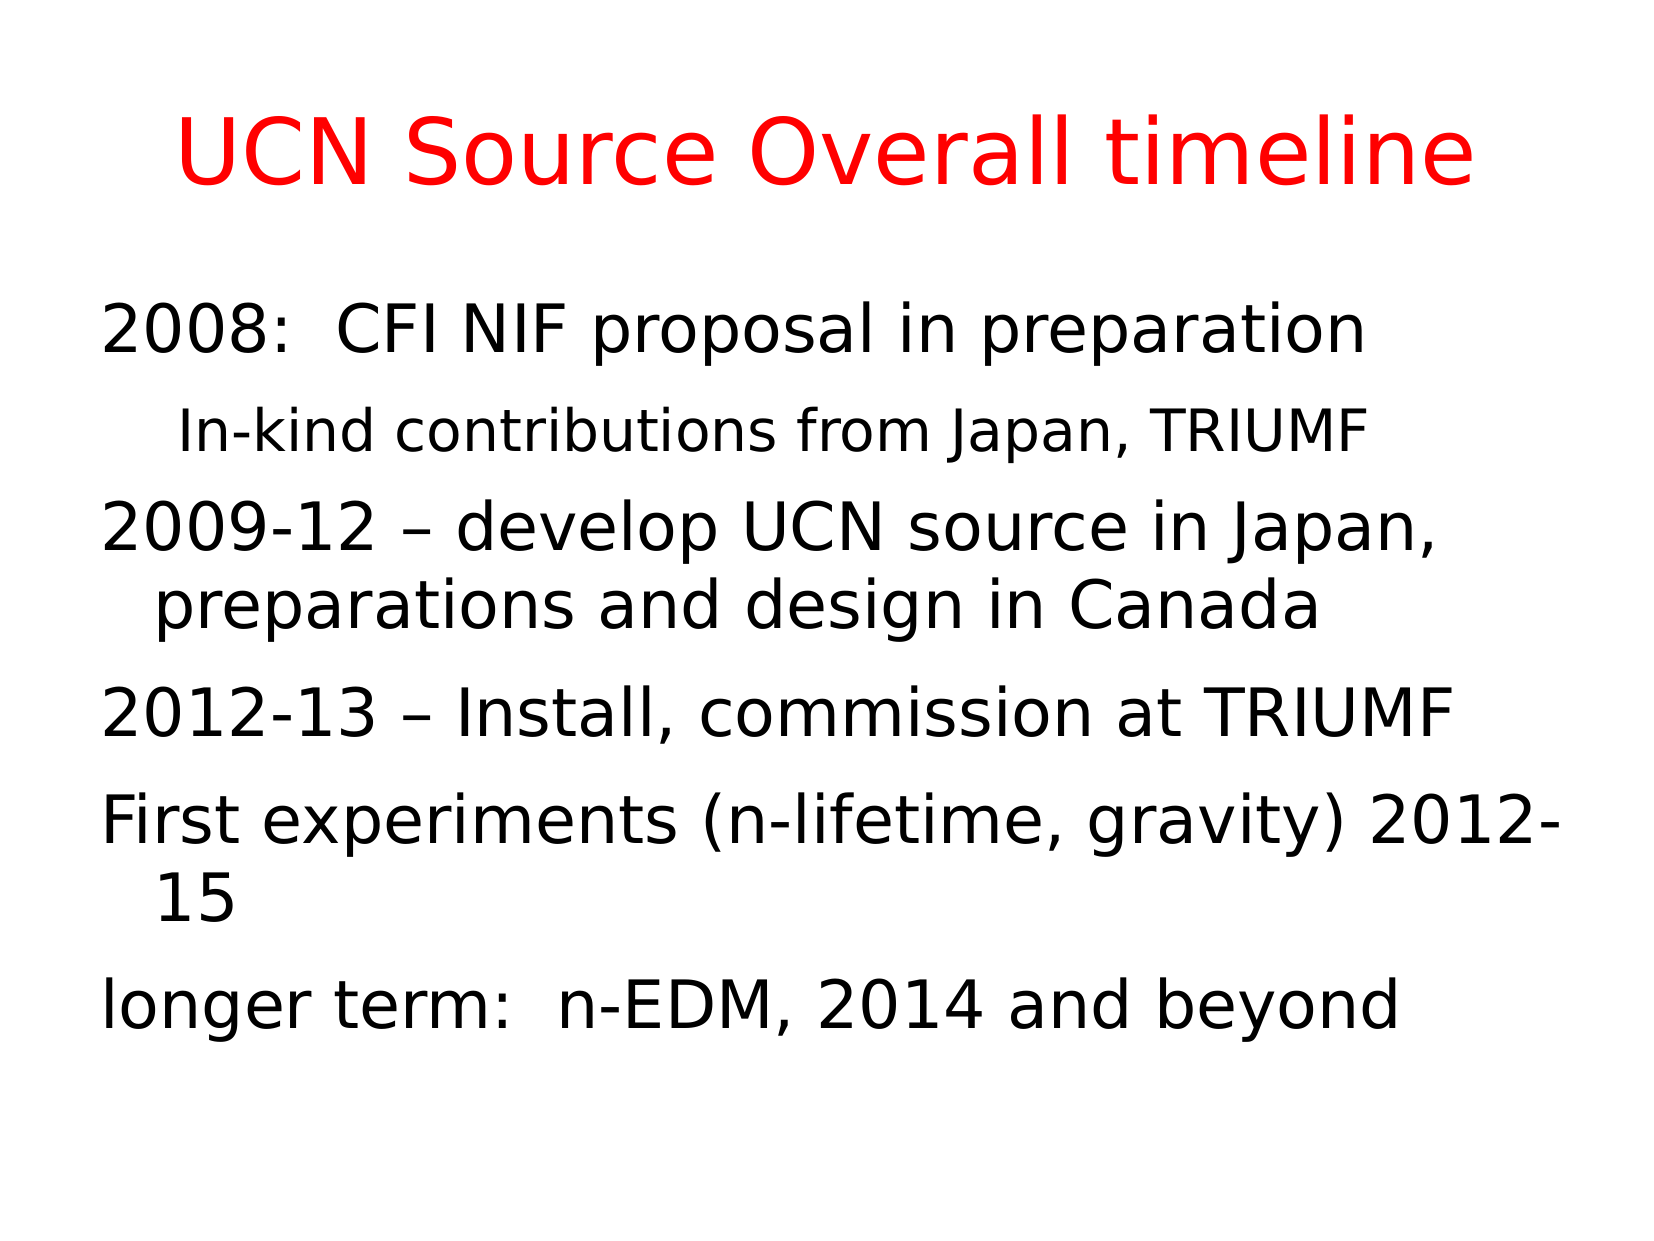

# UCN Source Overall timeline
2008: CFI NIF proposal in preparation
In-kind contributions from Japan, TRIUMF
2009-12 – develop UCN source in Japan, preparations and design in Canada
2012-13 – Install, commission at TRIUMF
First experiments (n-lifetime, gravity) 2012-15
longer term: n-EDM, 2014 and beyond